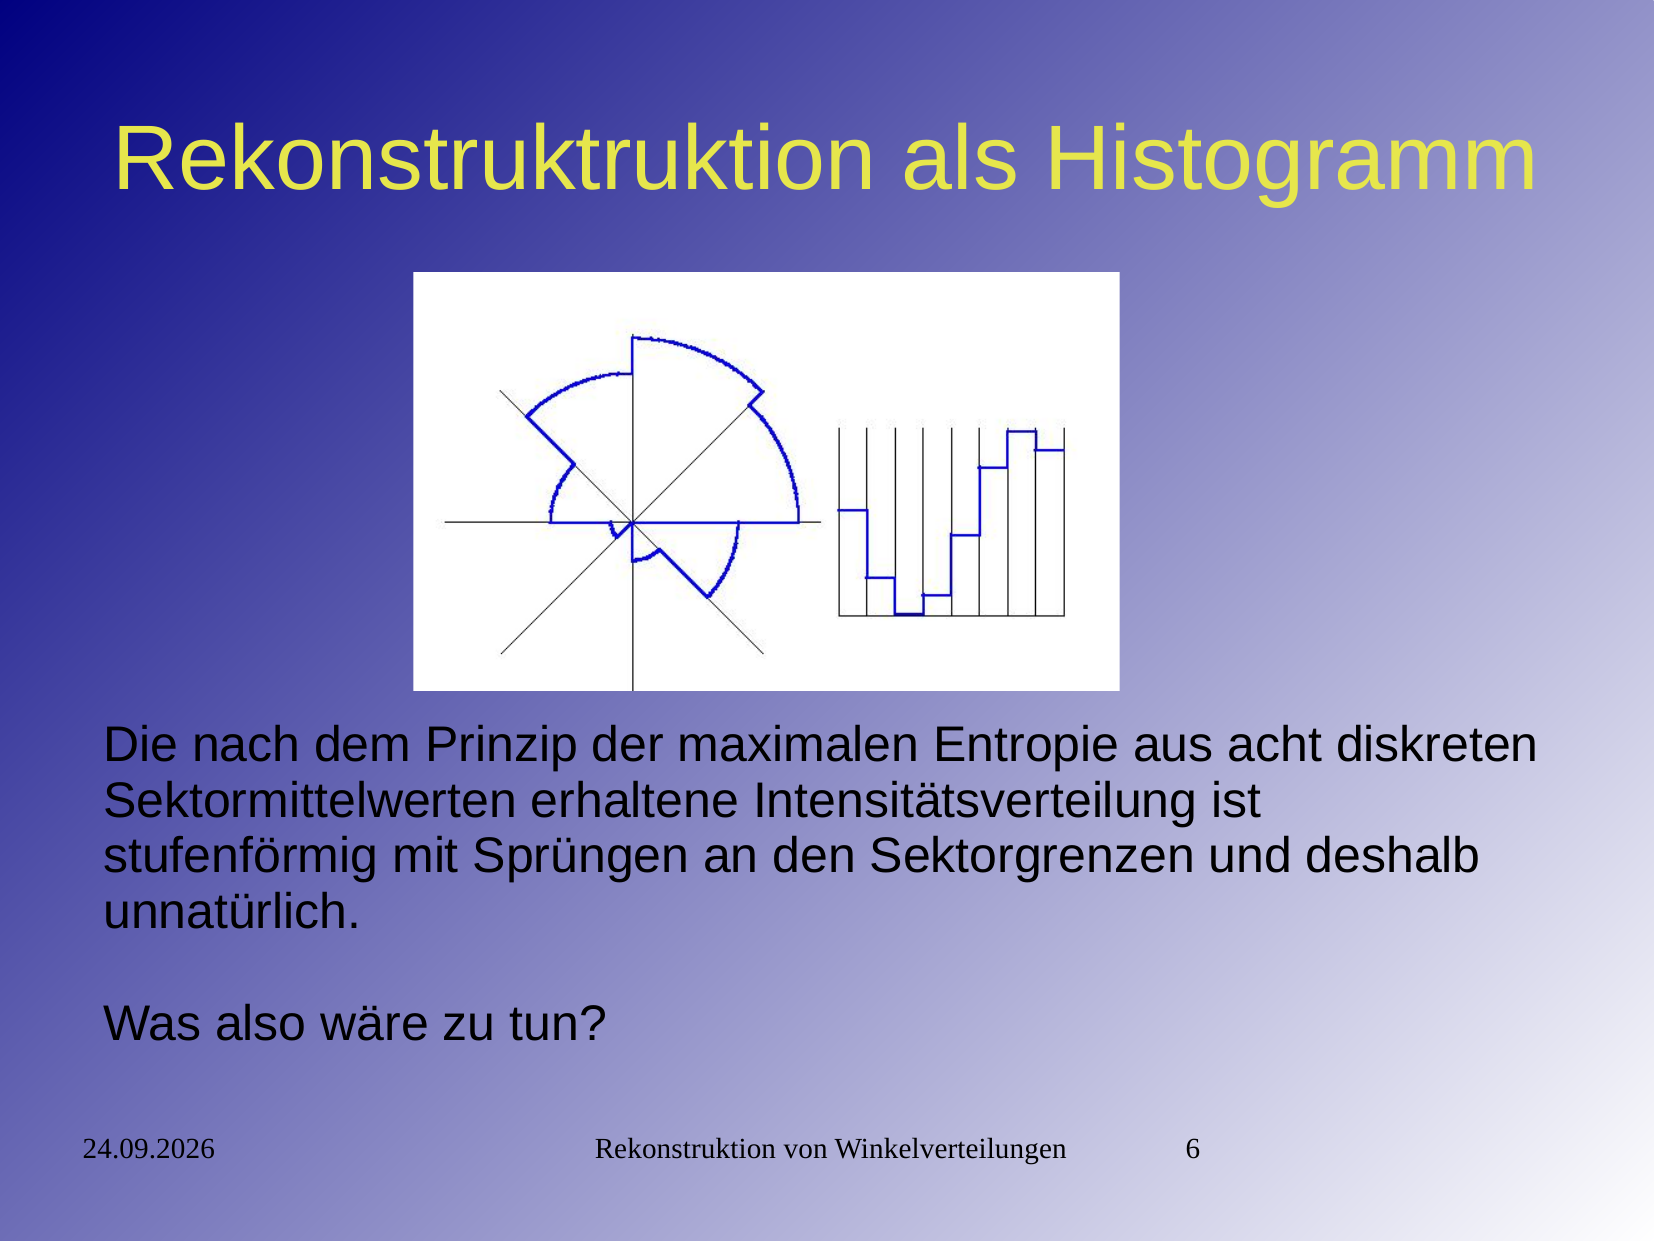

# Rekonstruktruktion als Histogramm
Die nach dem Prinzip der maximalen Entropie aus acht diskreten Sektormittelwerten erhaltene Intensitätsverteilung ist stufenförmig mit Sprüngen an den Sektorgrenzen und deshalb unnatürlich.
Was also wäre zu tun?
 Rekonstruktion von Winkelverteilungen